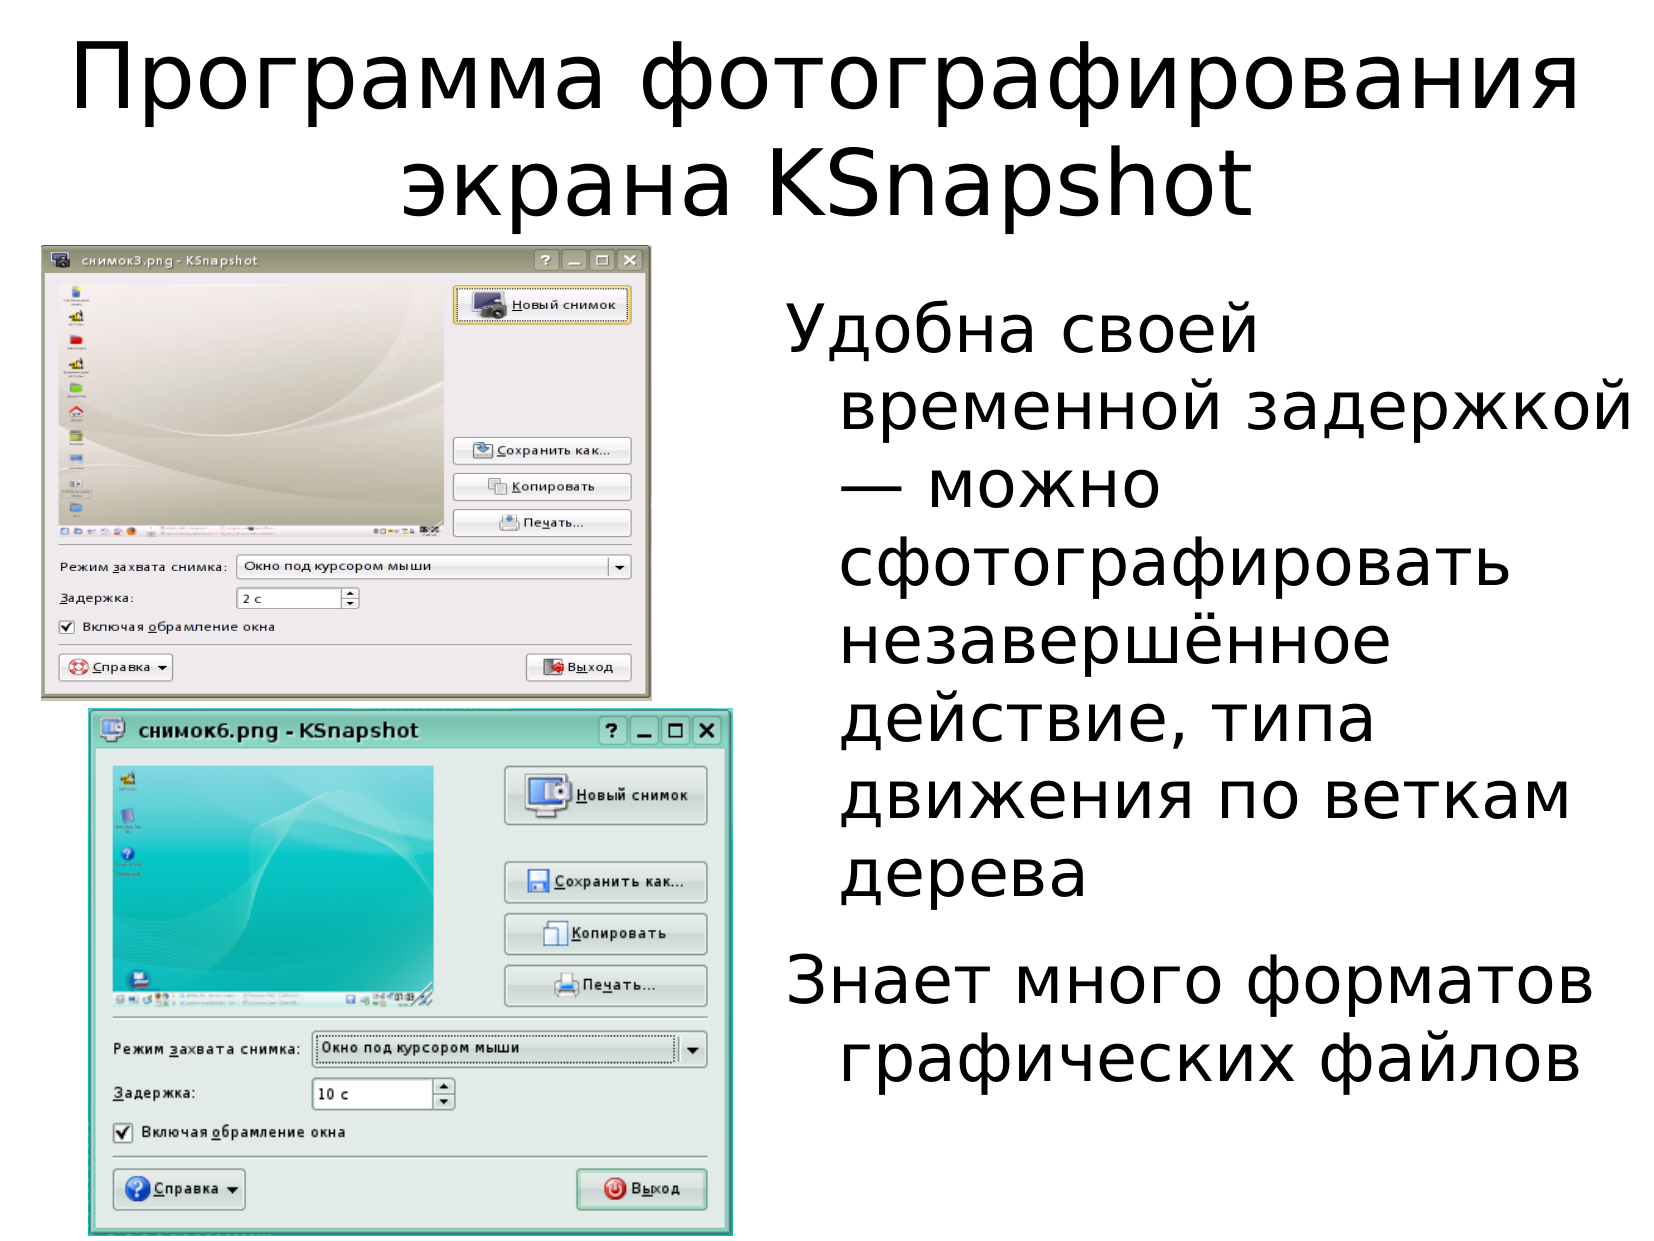

# Программа фотографирования экрана KSnapshot
Удобна своей временной задержкой — можно сфотографировать незавершённое действие, типа движения по веткам дерева
Знает много форматов графических файлов